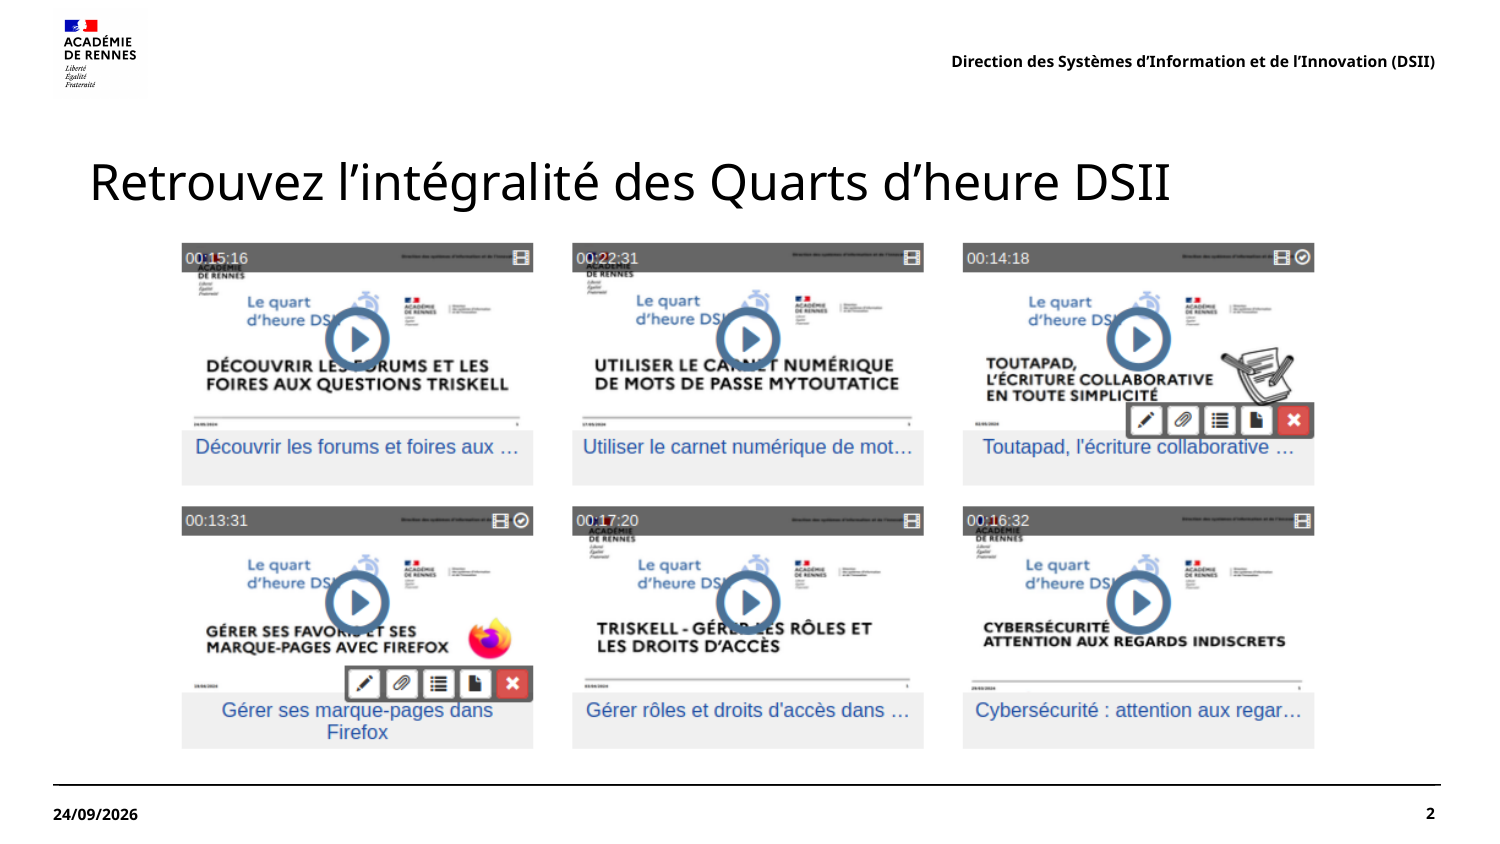

Direction des Systèmes d’Information et de l’Innovation (DSII)
# Retrouvez l’intégralité des Quarts d’heure DSII